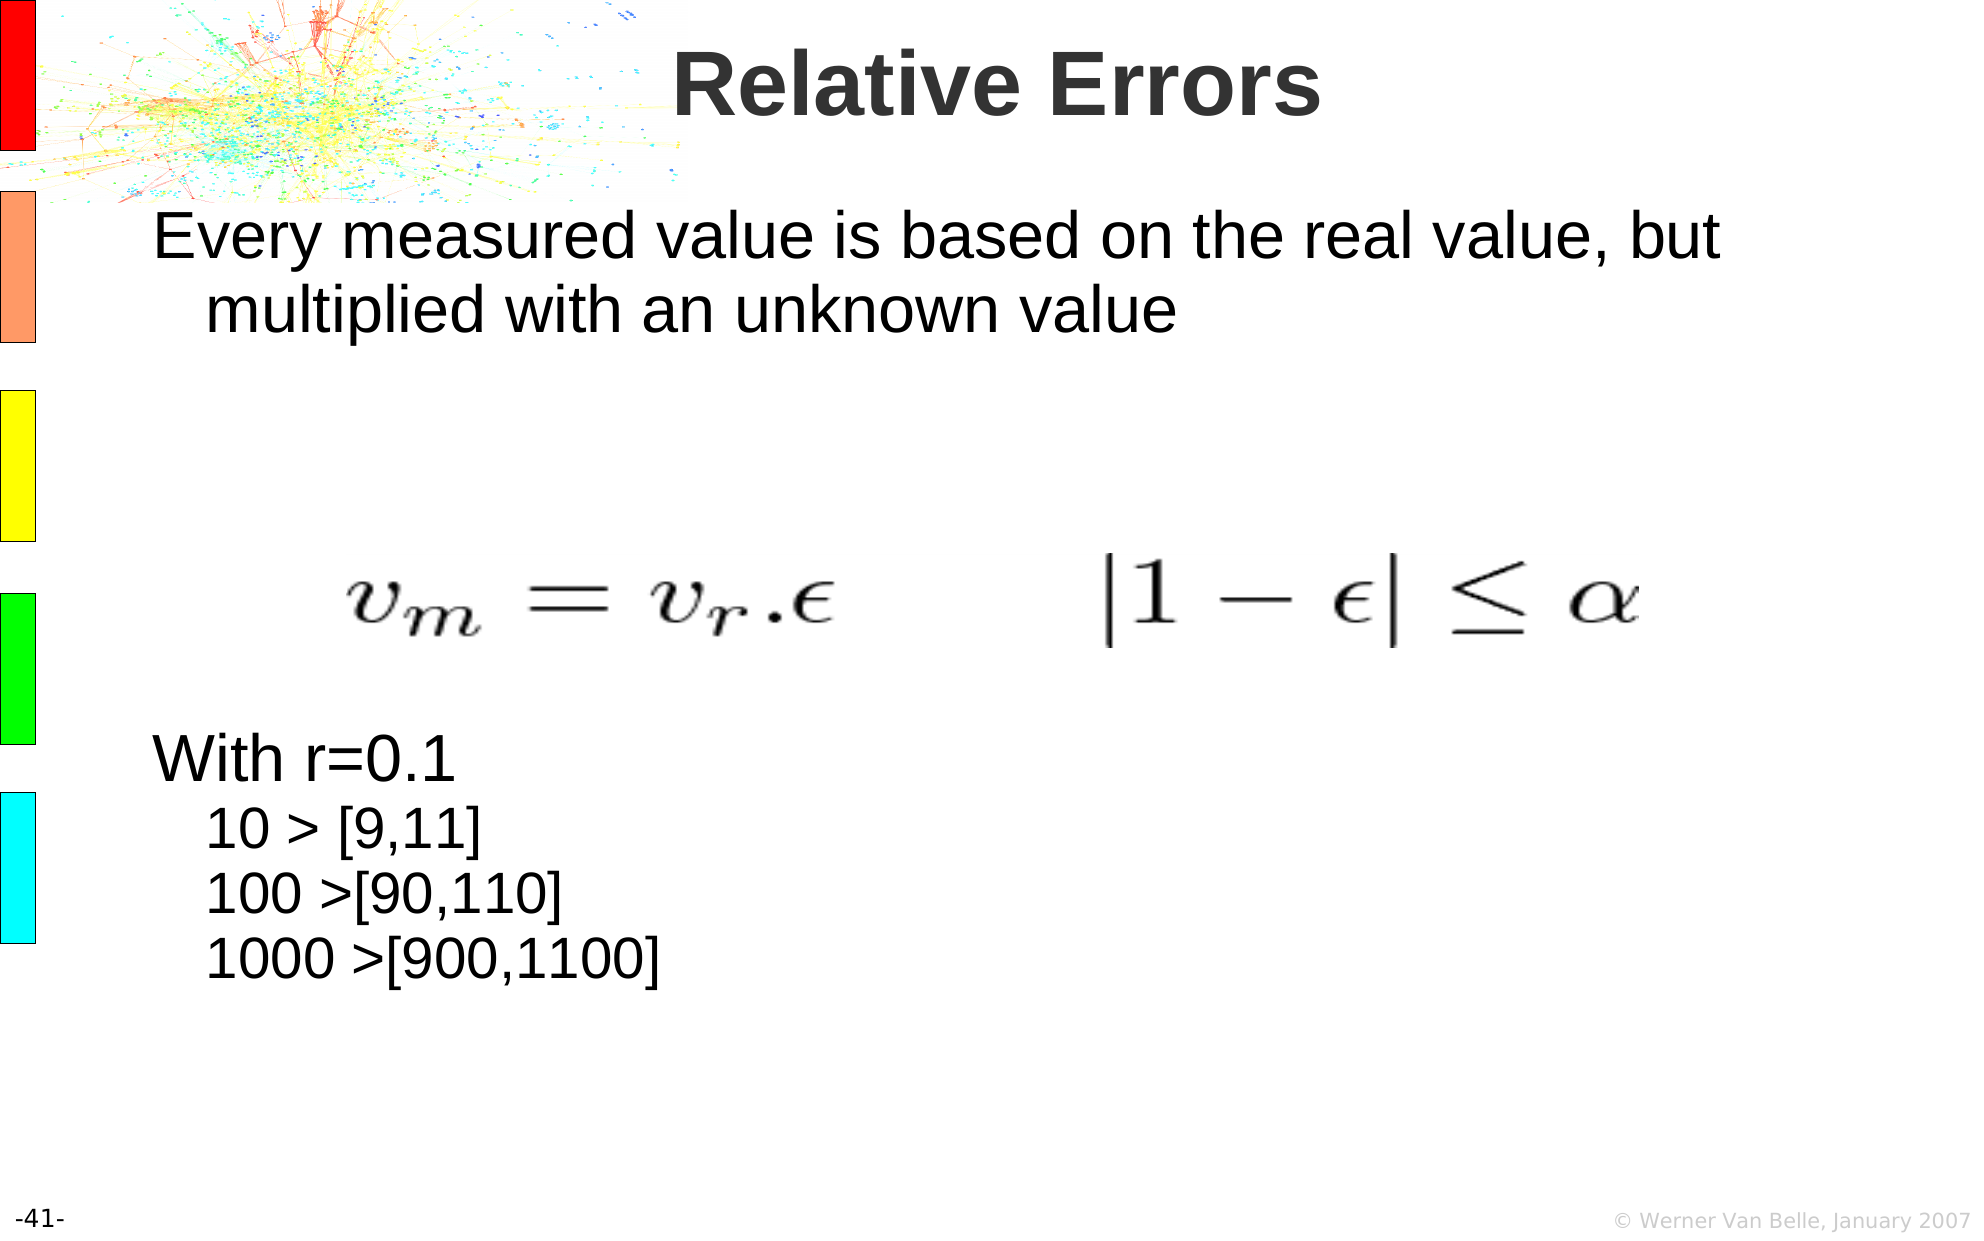

# Relative Errors
Every measured value is based on the real value, but multiplied with an unknown value
With r=0.1
10 > [9,11]
100 >[90,110]
1000 >[900,1100]